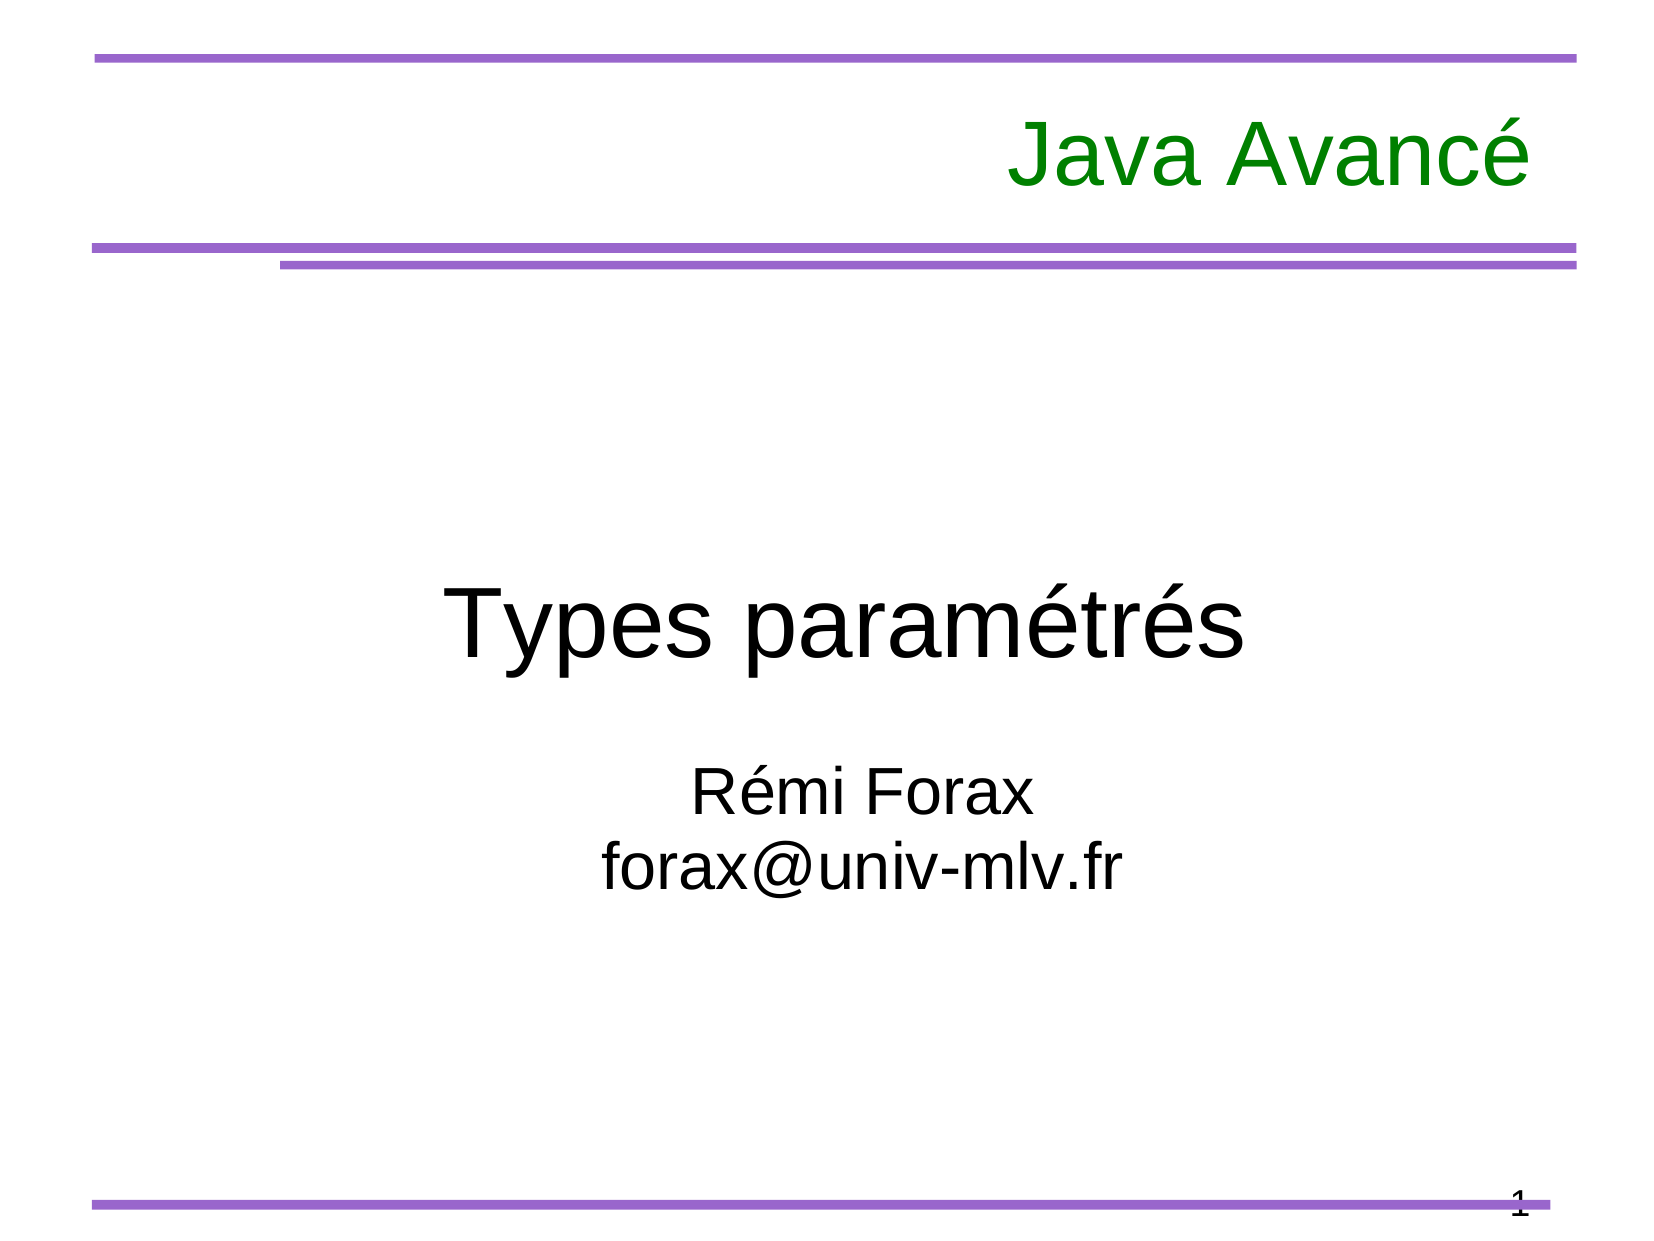

# Java Avancé
Types paramétrés
Rémi Forax
forax@univ-mlv.fr